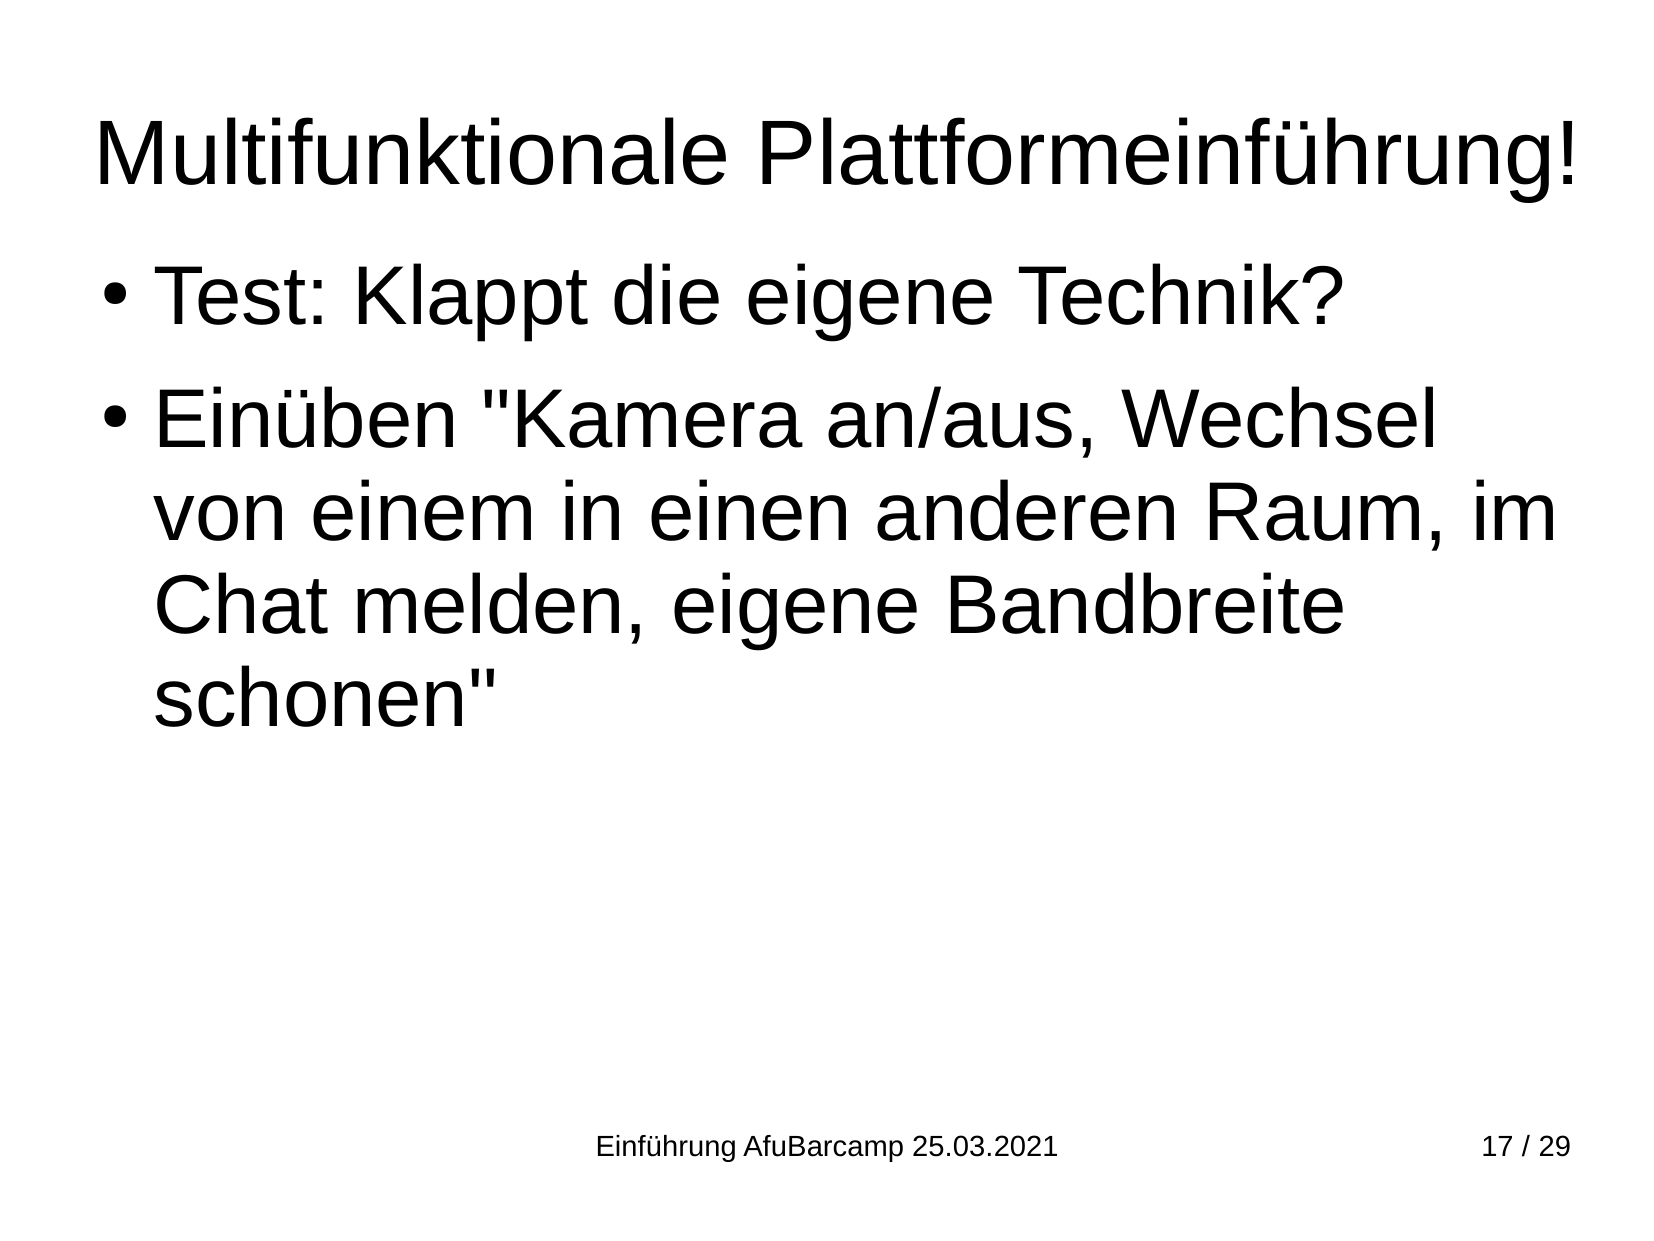

# Multifunktionale Plattformeinführung!
Test: Klappt die eigene Technik?
Einüben "Kamera an/aus, Wechsel von einem in einen anderen Raum, im Chat melden, eigene Bandbreite schonen"